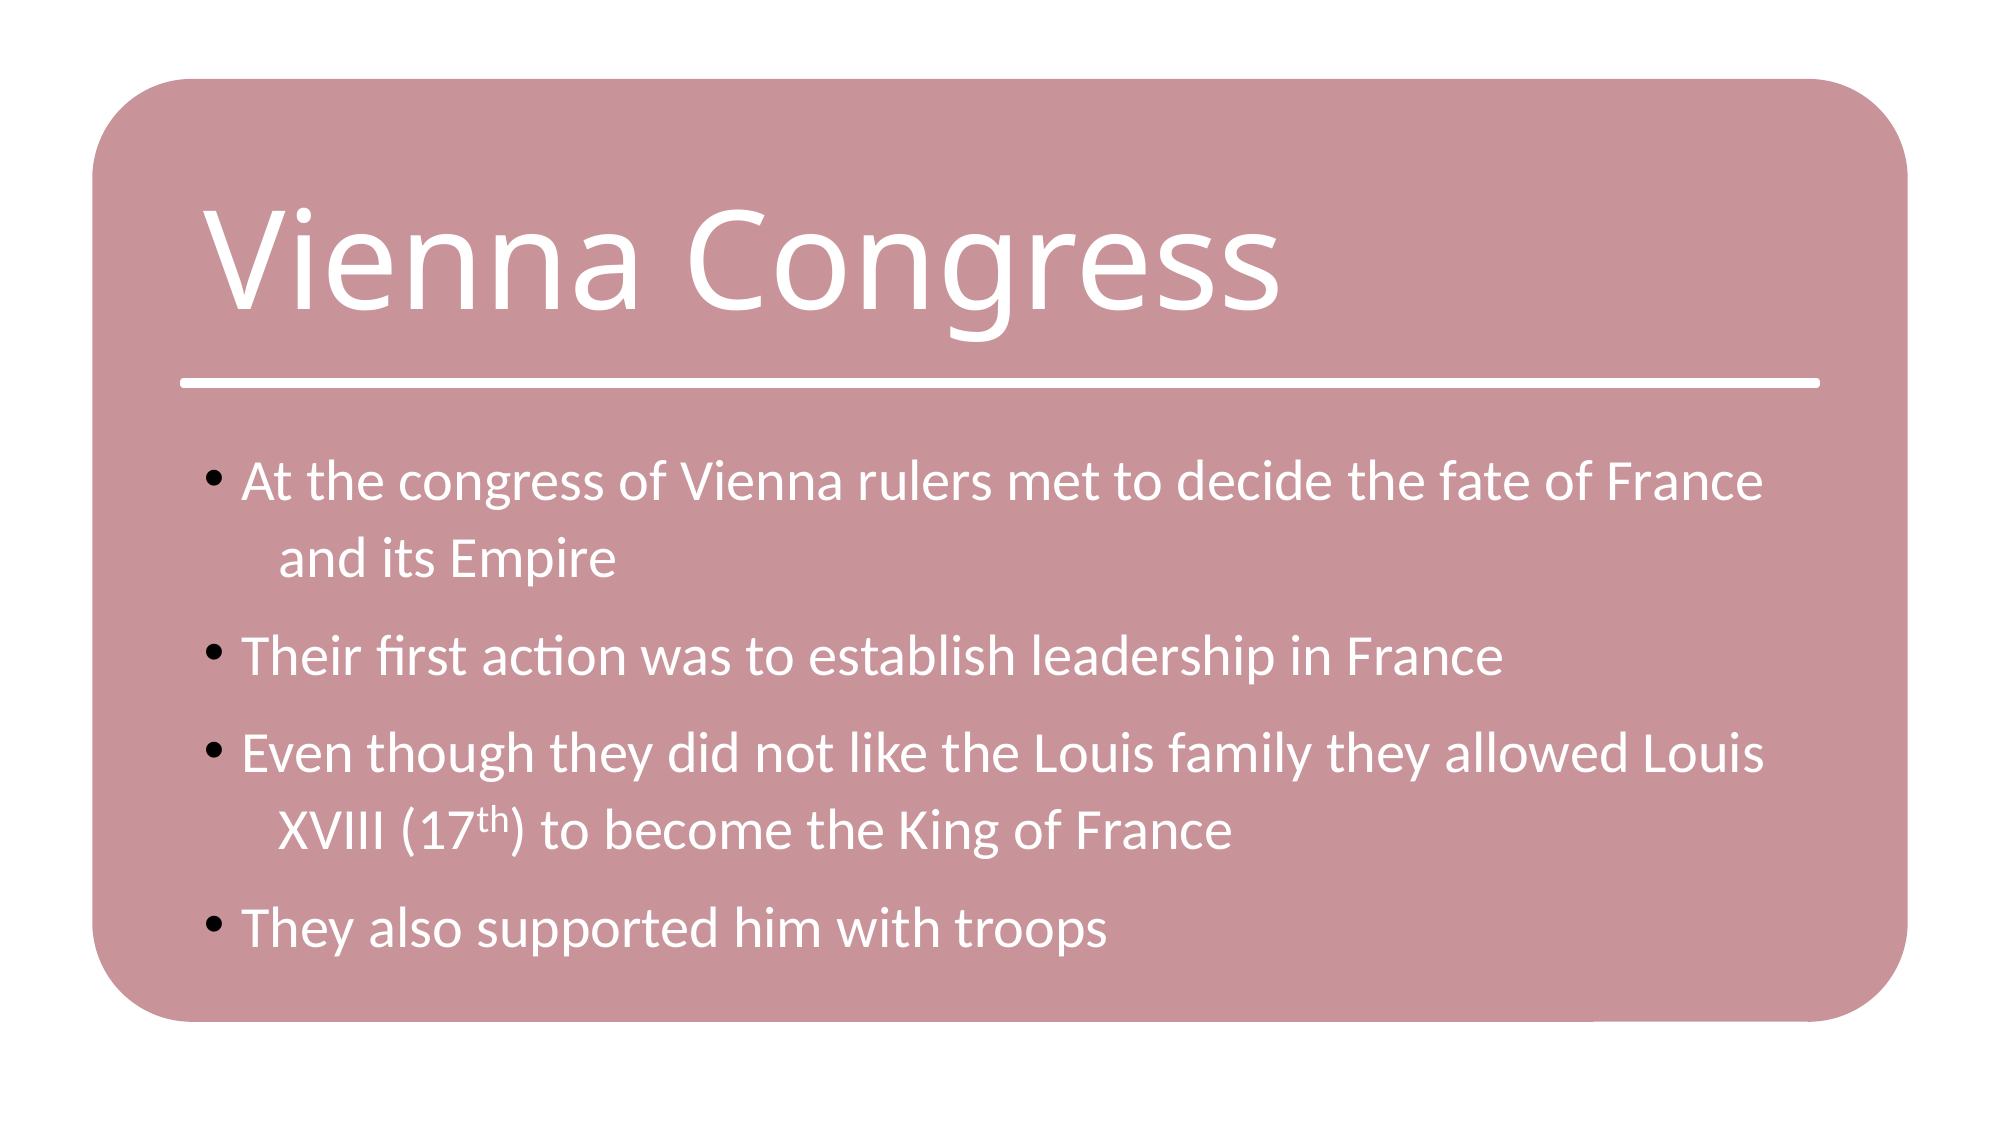

# Vienna Congress
At the congress of Vienna rulers met to decide the fate of France and its Empire
Their first action was to establish leadership in France
Even though they did not like the Louis family they allowed Louis XVIII (17th) to become the King of France
They also supported him with troops